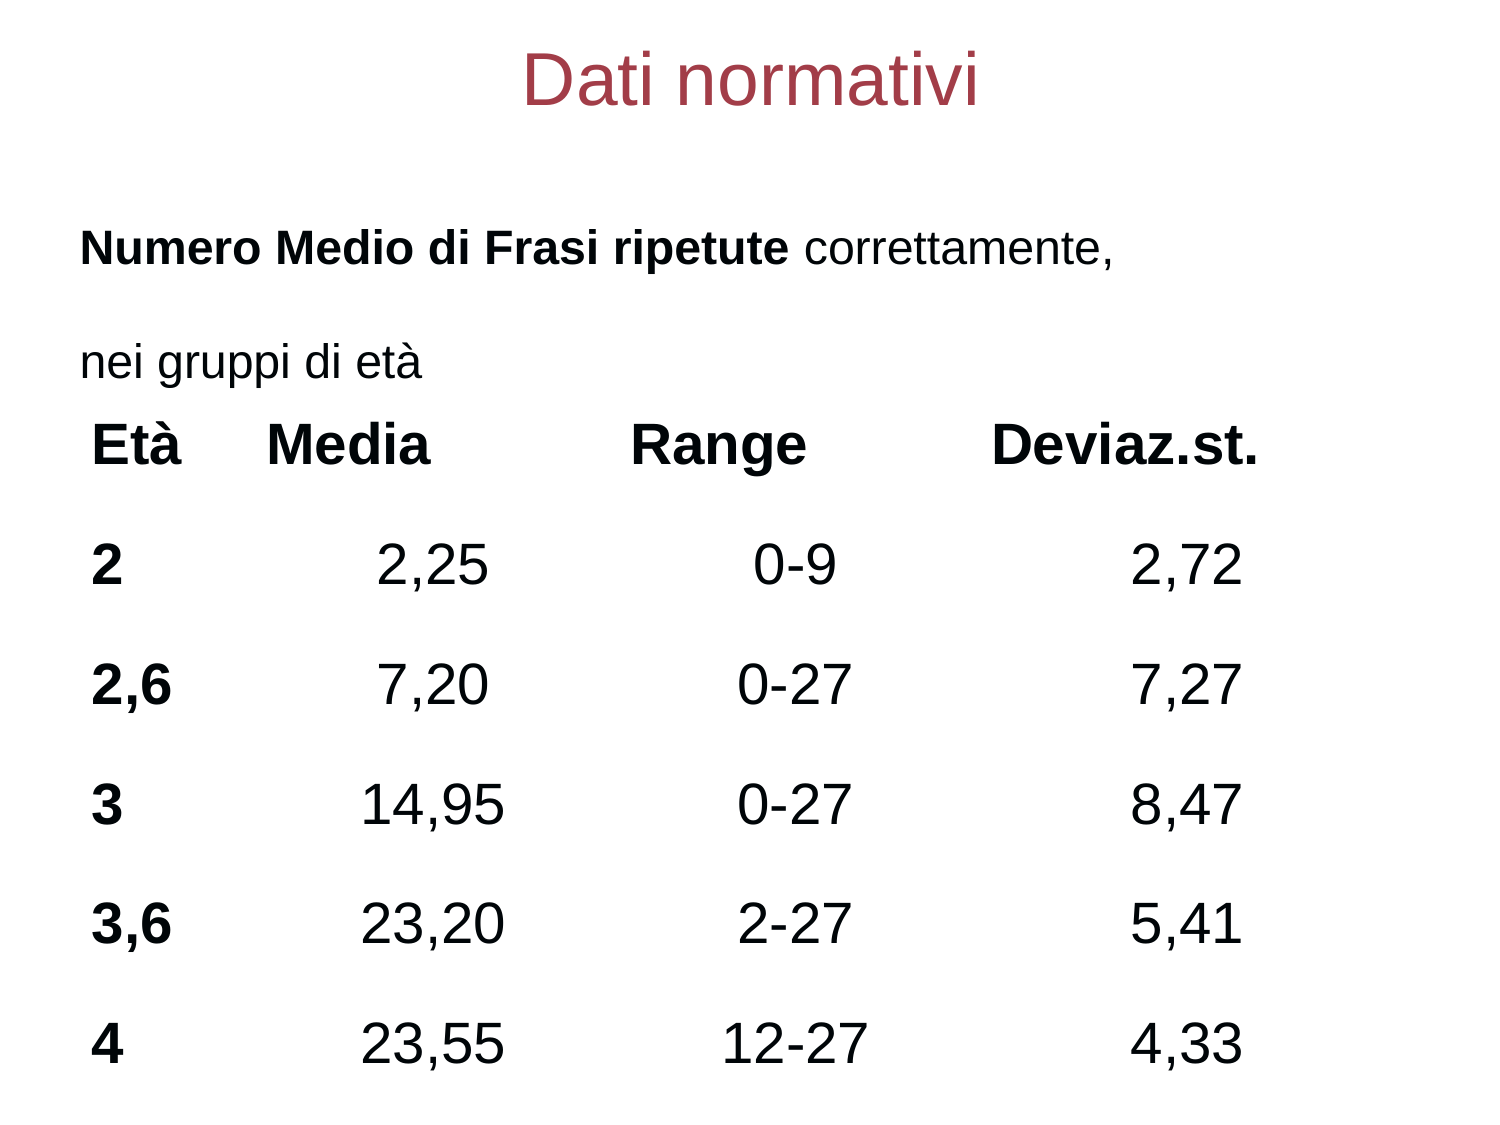

# Dati normativi
Numero Medio di Frasi ripetute correttamente,
nei gruppi di età
| Età | Media | Range | Deviaz.st. |
| --- | --- | --- | --- |
| 2 | 2,25 | 0-9 | 2,72 |
| 2,6 | 7,20 | 0-27 | 7,27 |
| 3 | 14,95 | 0-27 | 8,47 |
| 3,6 | 23,20 | 2-27 | 5,41 |
| 4 | 23,55 | 12-27 | 4,33 |